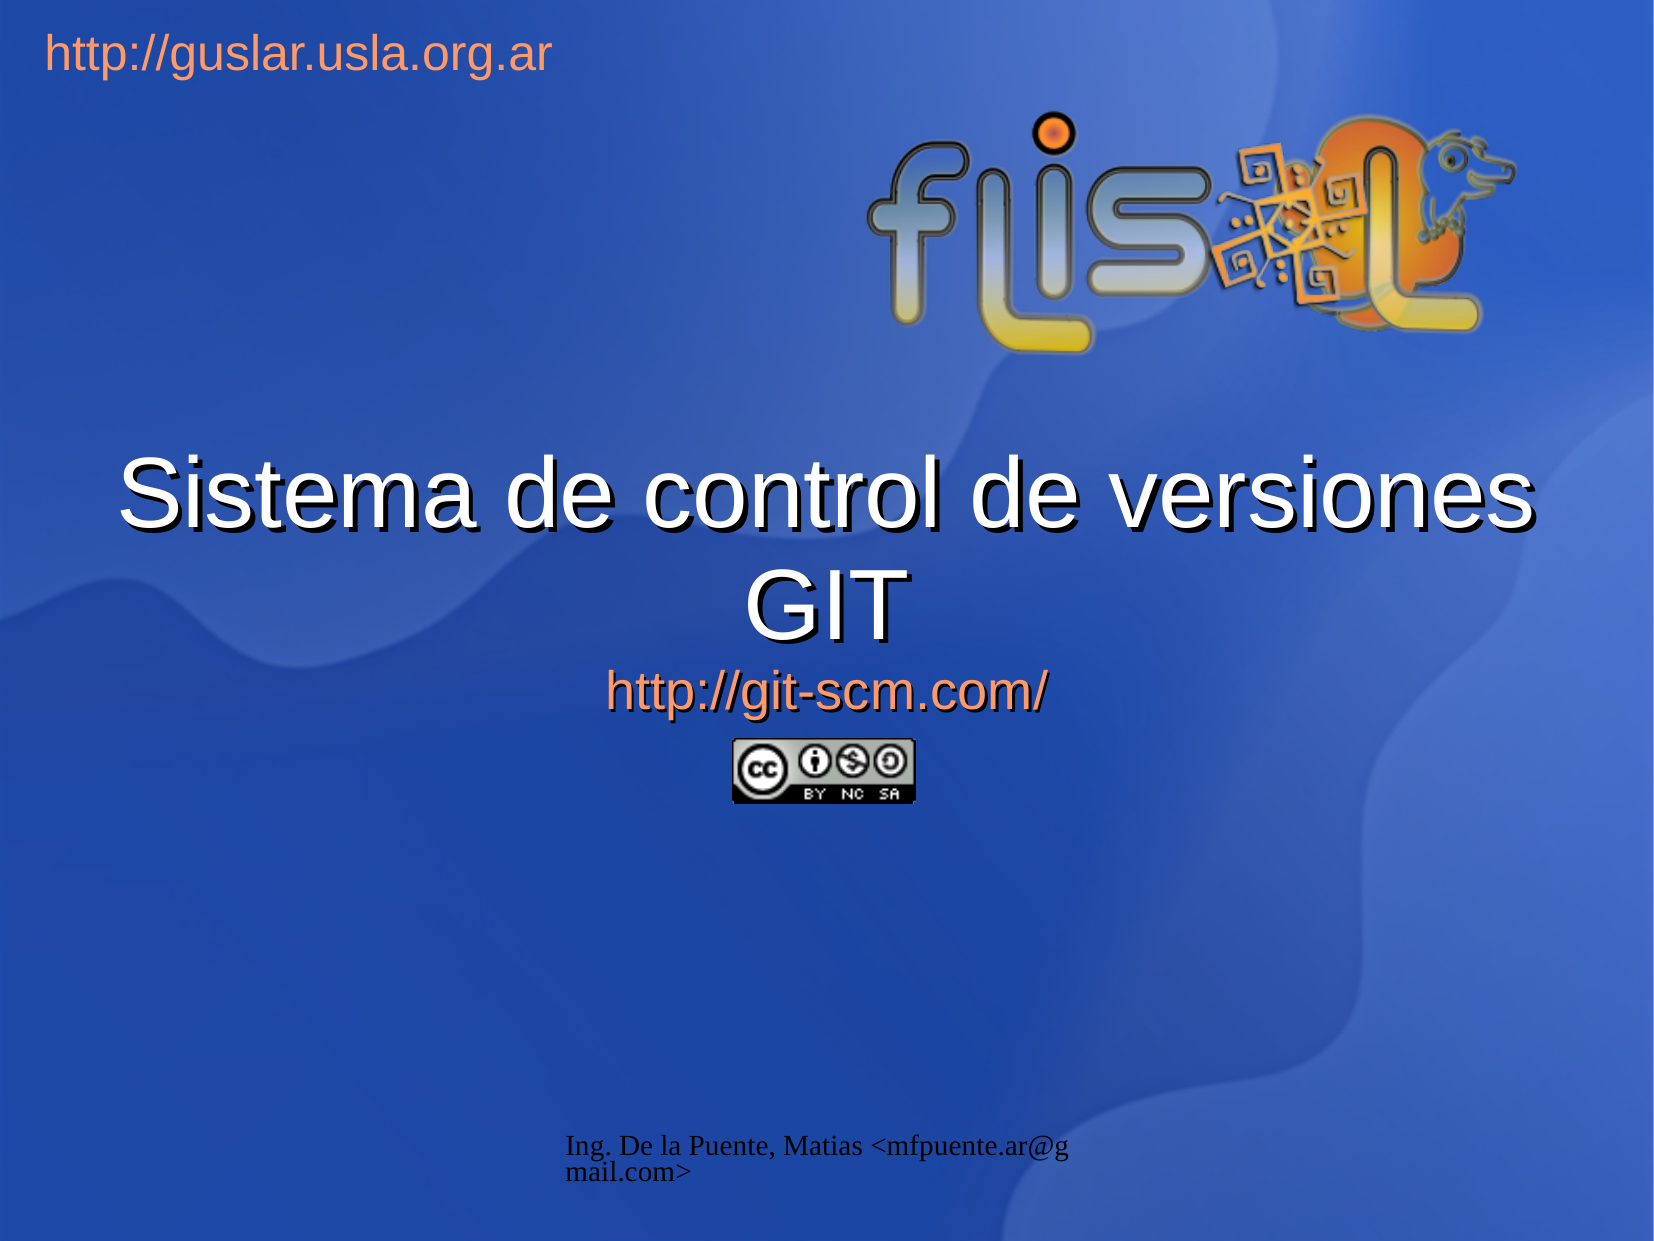

http://guslar.usla.org.ar
# Sistema de control de versiones GIT
http://git-scm.com/
Ing. De la Puente, Matias <mfpuente.ar@gmail.com>